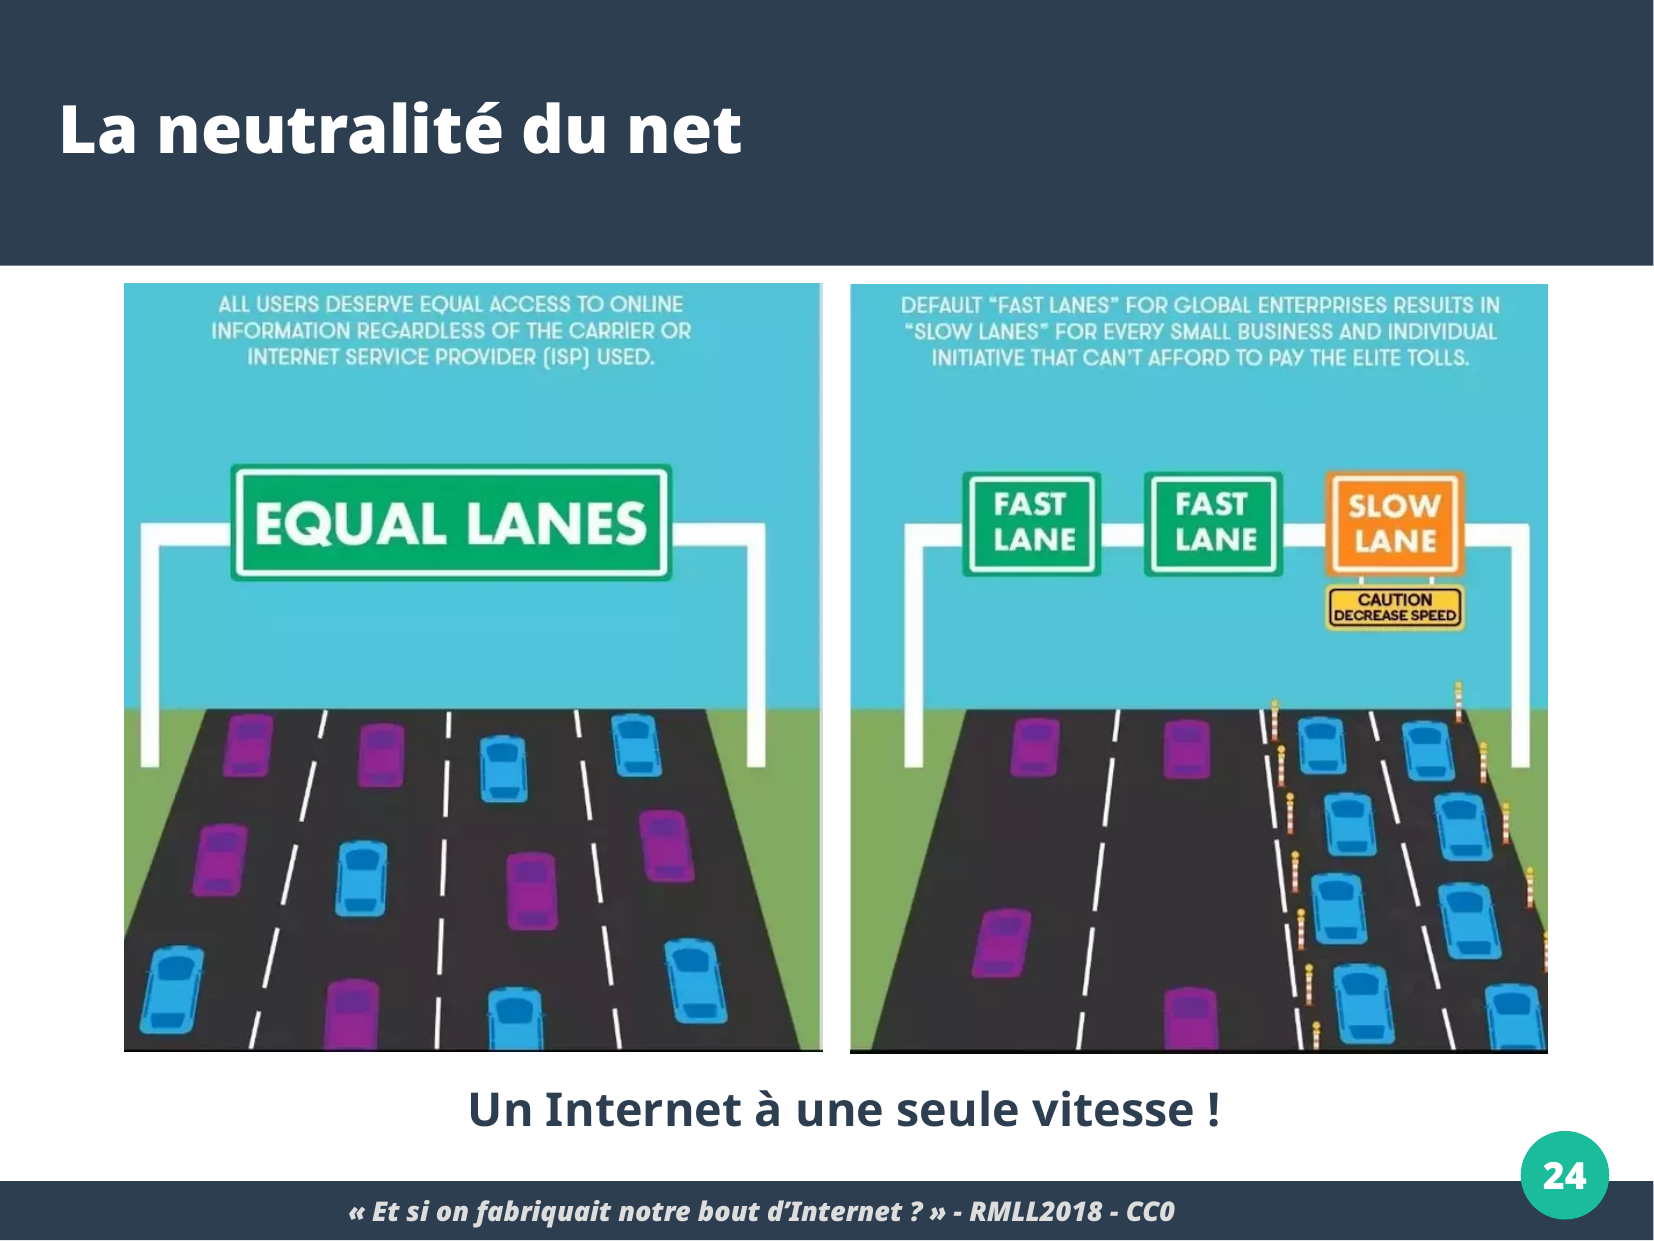

# La neutralité du net
Un Internet à une seule vitesse !
24
« Et si on fabriquait notre bout d’Internet ? » - RMLL2018 - CC0